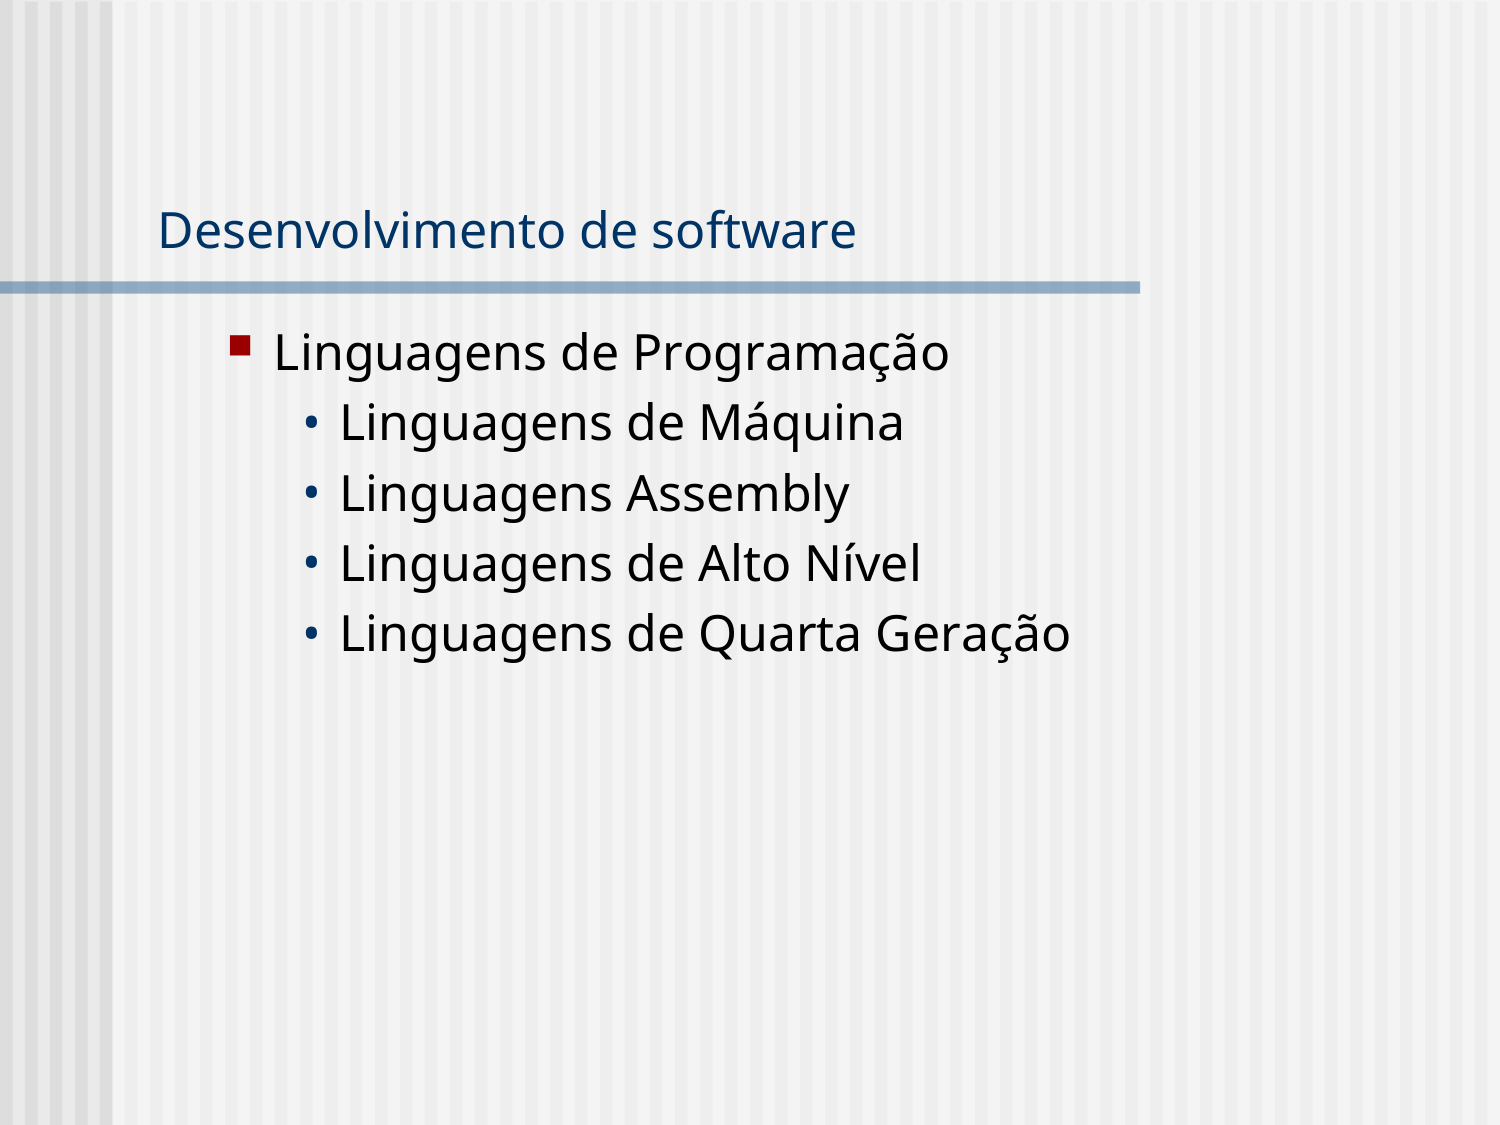

# Desenvolvimento de software
Linguagens de Programação
Linguagens de Máquina
Linguagens Assembly
Linguagens de Alto Nível
Linguagens de Quarta Geração